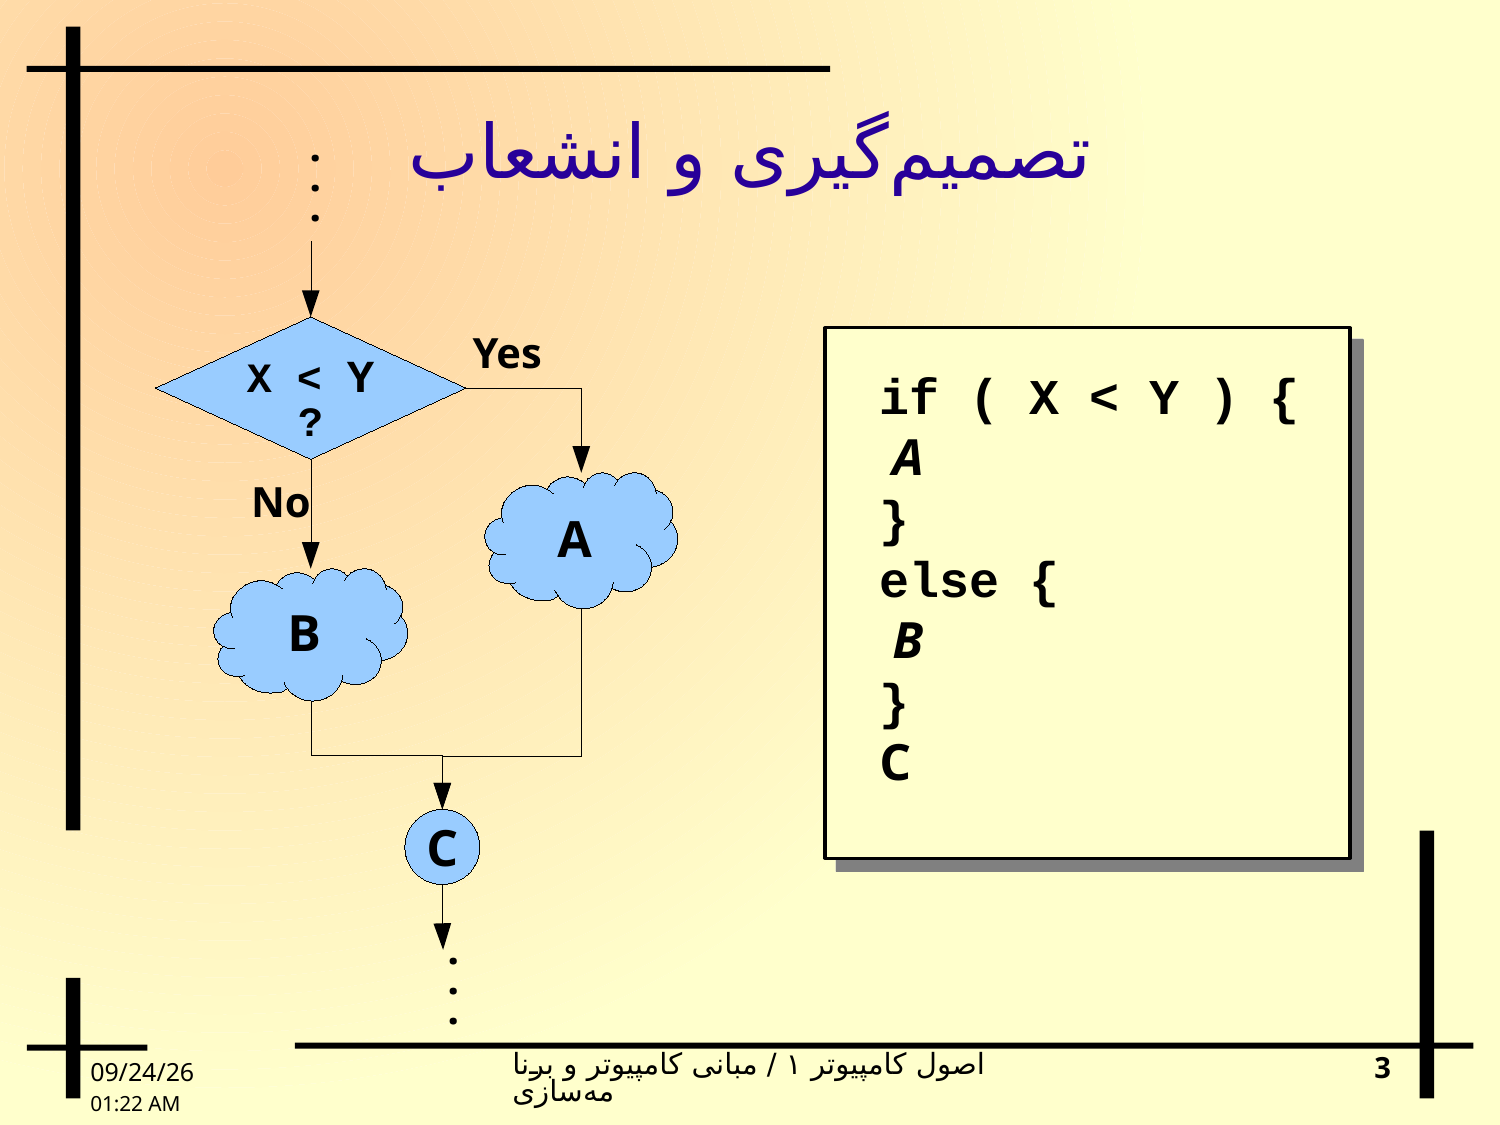

# تصمیم‌گیری و انشعاب
...
Yes
X < Y
?
if ( X < Y ) {
 A
}
else {
 B
}
C
No
A
B
C
...
اصول کامپیوتر ۱ / مبانی کامپیوتر و برنامه‌سازی
3